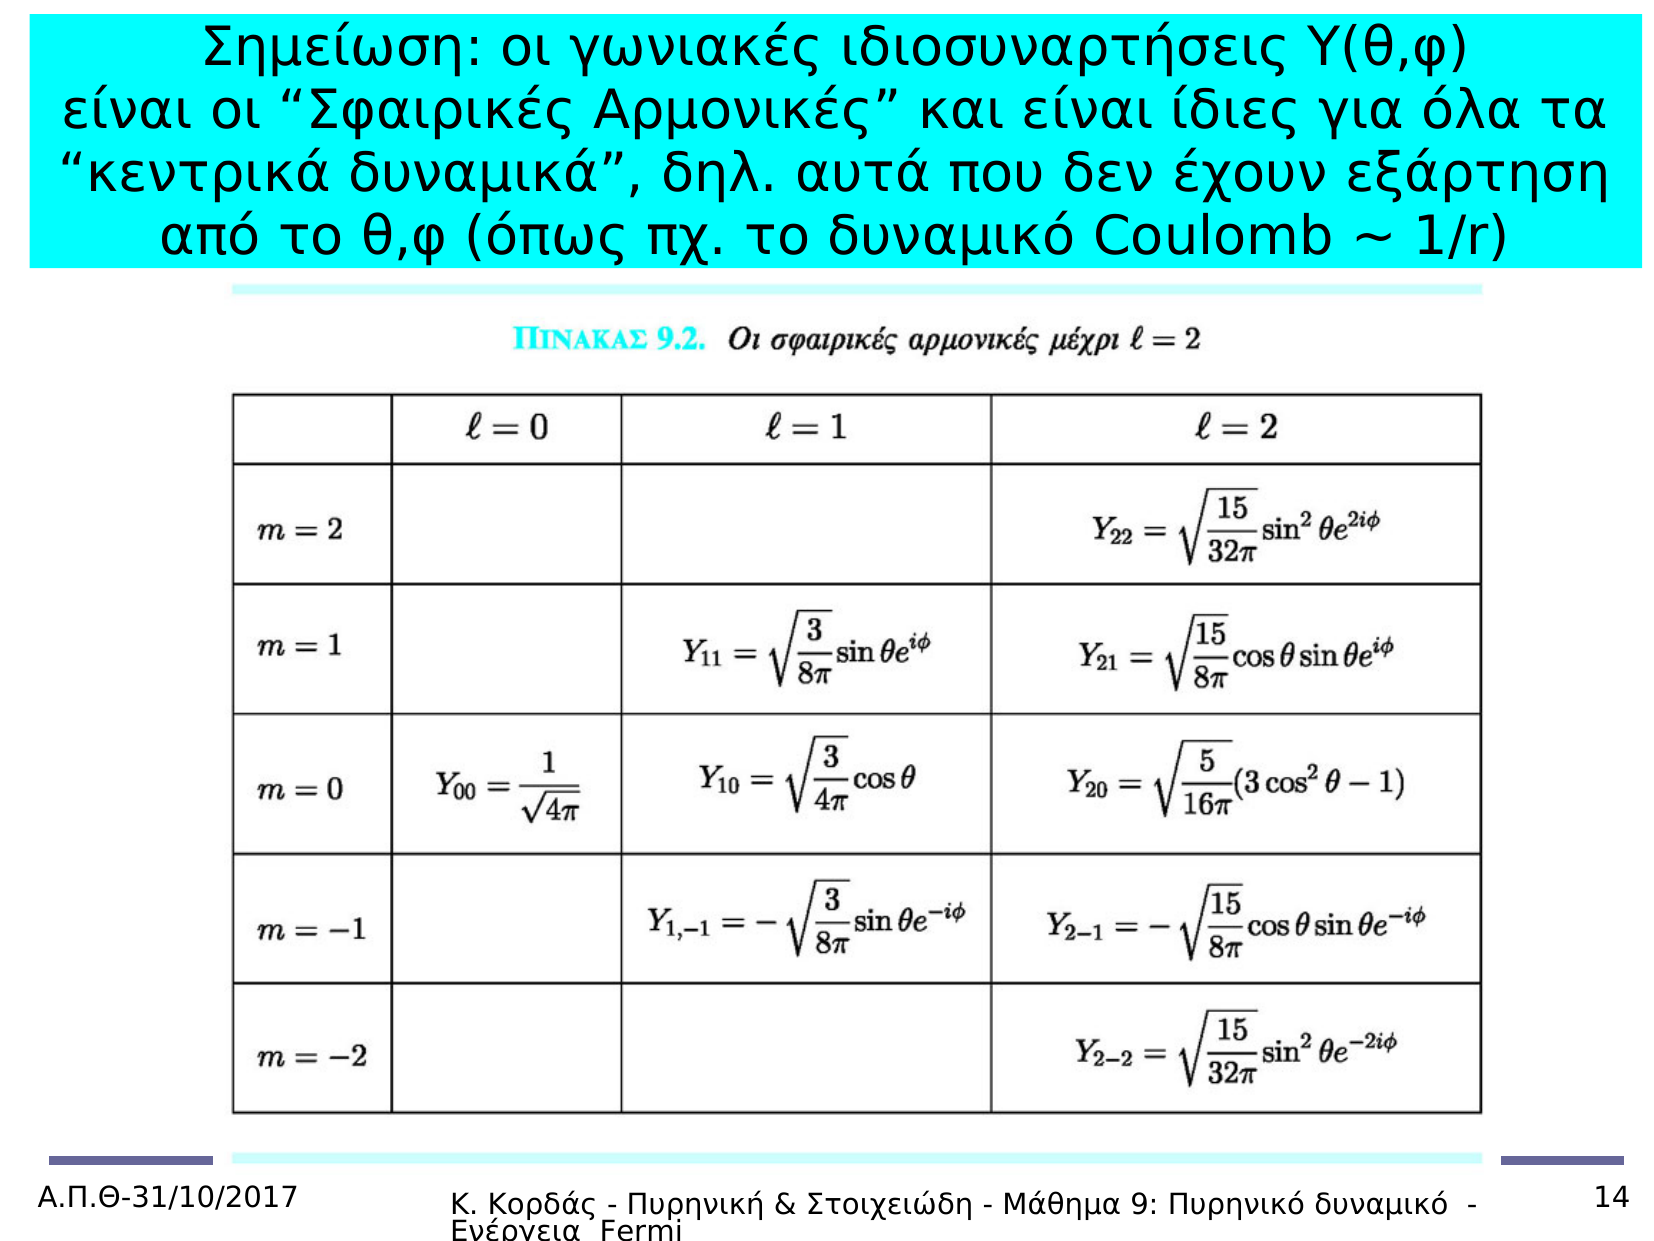

# Σημείωση: οι γωνιακές ιδιοσυναρτήσεις Υ(θ,φ) είναι οι “Σφαιρικές Αρμονικές” και είναι ίδιες για όλα τα “κεντρικά δυναμικά”, δηλ. αυτά που δεν έχουν εξάρτηση από το θ,φ (όπως πχ. το δυναμικό Coulomb ~ 1/r)
Α.Π.Θ-31/10/2017
14
Κ. Κορδάς - Πυρηνική & Στοιχειώδη - Μάθημα 9: Πυρηνικό δυναμικό - Ενέργεια Fermi